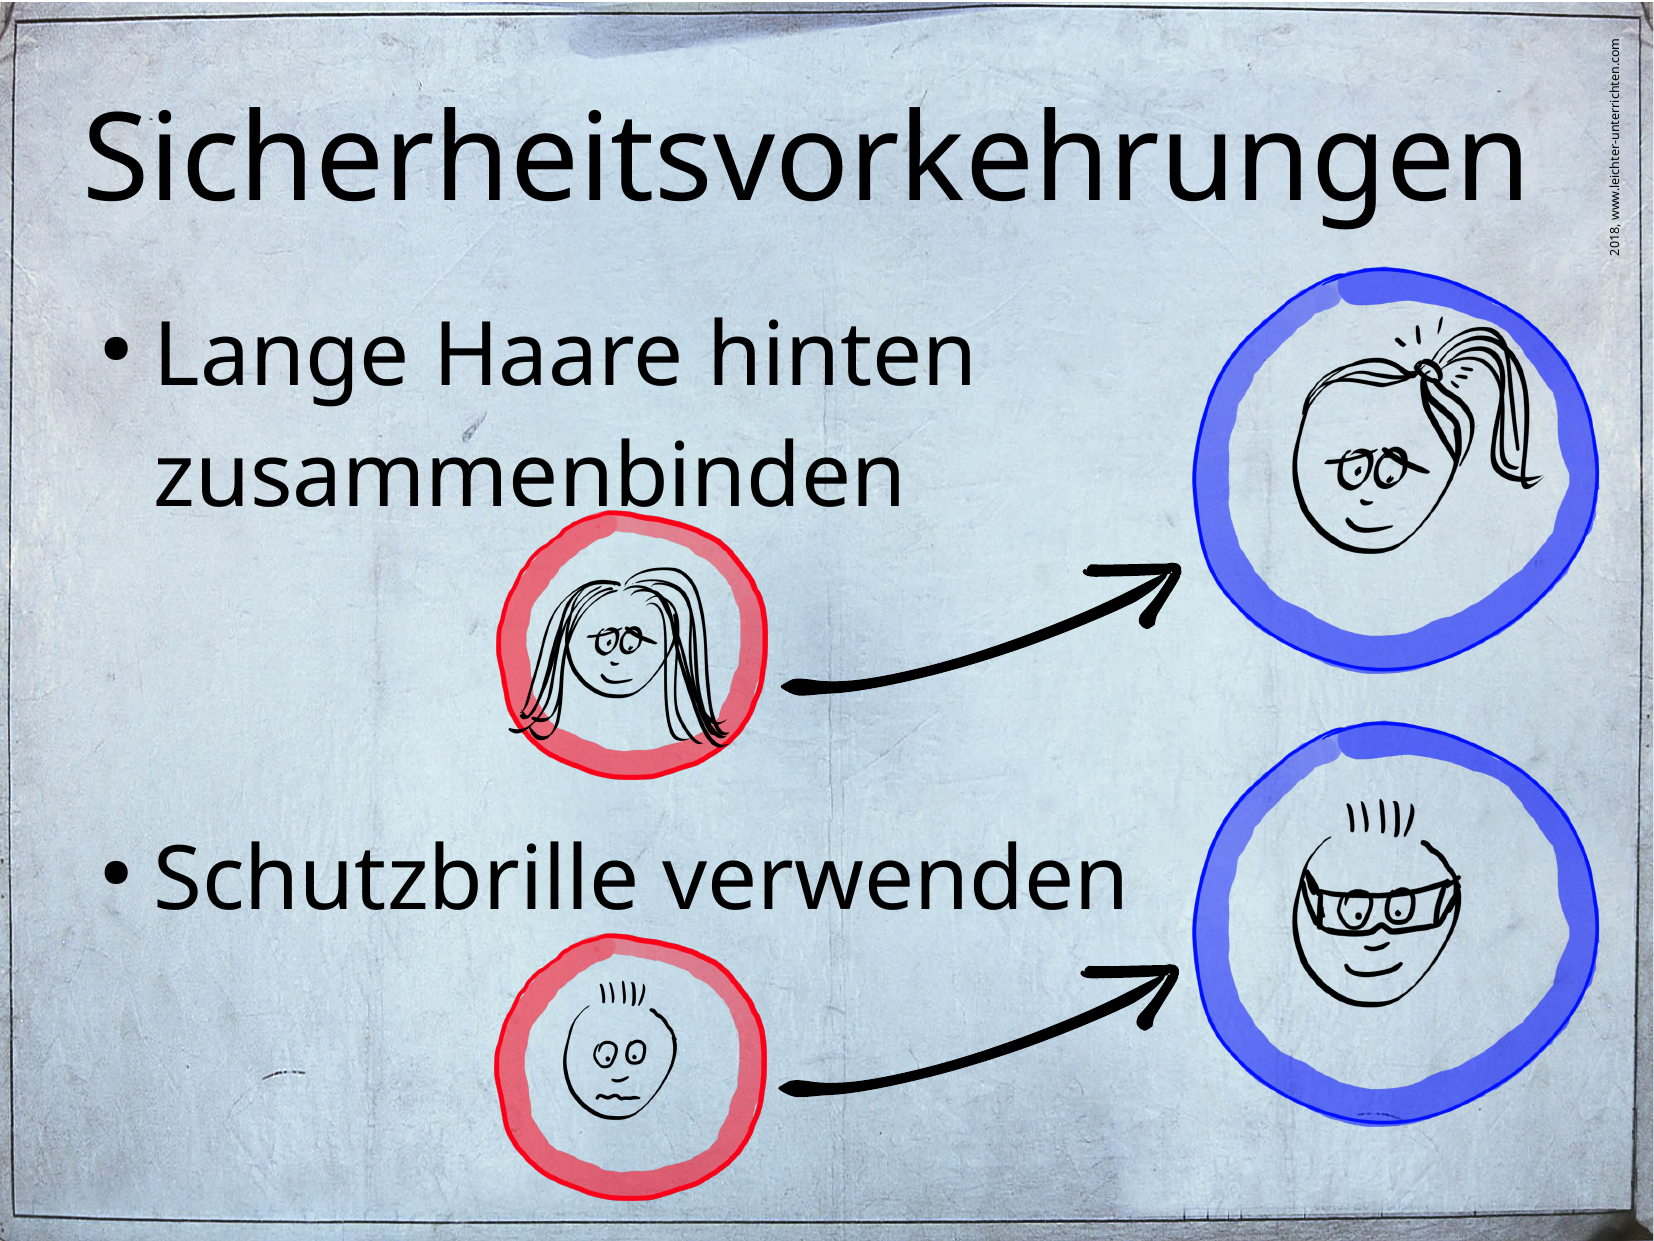

# Sicherheitsvorkehrungen
Lange Haare hinten zusammenbinden
Schutzbrille verwenden